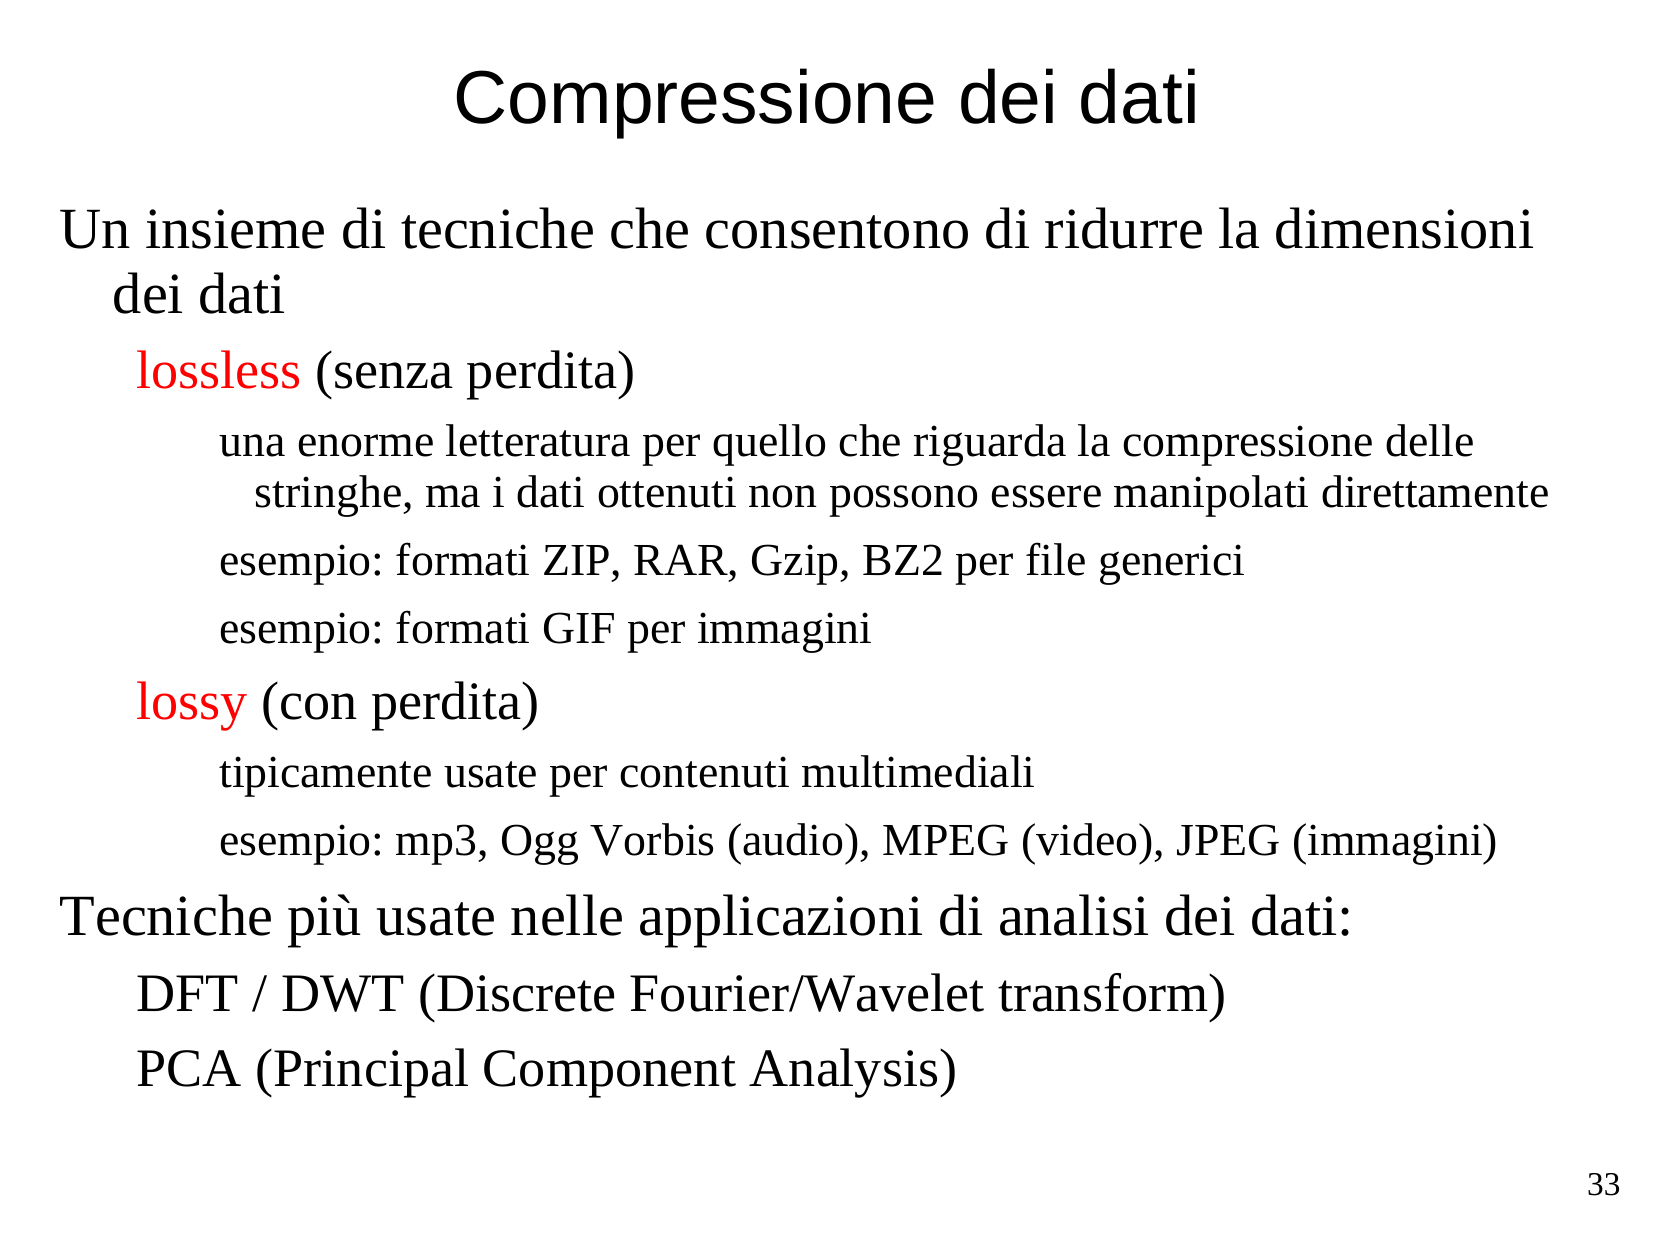

# Compressione dei dati
Un insieme di tecniche che consentono di ridurre la dimensioni dei dati
lossless (senza perdita)
una enorme letteratura per quello che riguarda la compressione delle stringhe, ma i dati ottenuti non possono essere manipolati direttamente
esempio: formati ZIP, RAR, Gzip, BZ2 per file generici
esempio: formati GIF per immagini
lossy (con perdita)
tipicamente usate per contenuti multimediali
esempio: mp3, Ogg Vorbis (audio), MPEG (video), JPEG (immagini)
Tecniche più usate nelle applicazioni di analisi dei dati:
DFT / DWT (Discrete Fourier/Wavelet transform)
PCA (Principal Component Analysis)